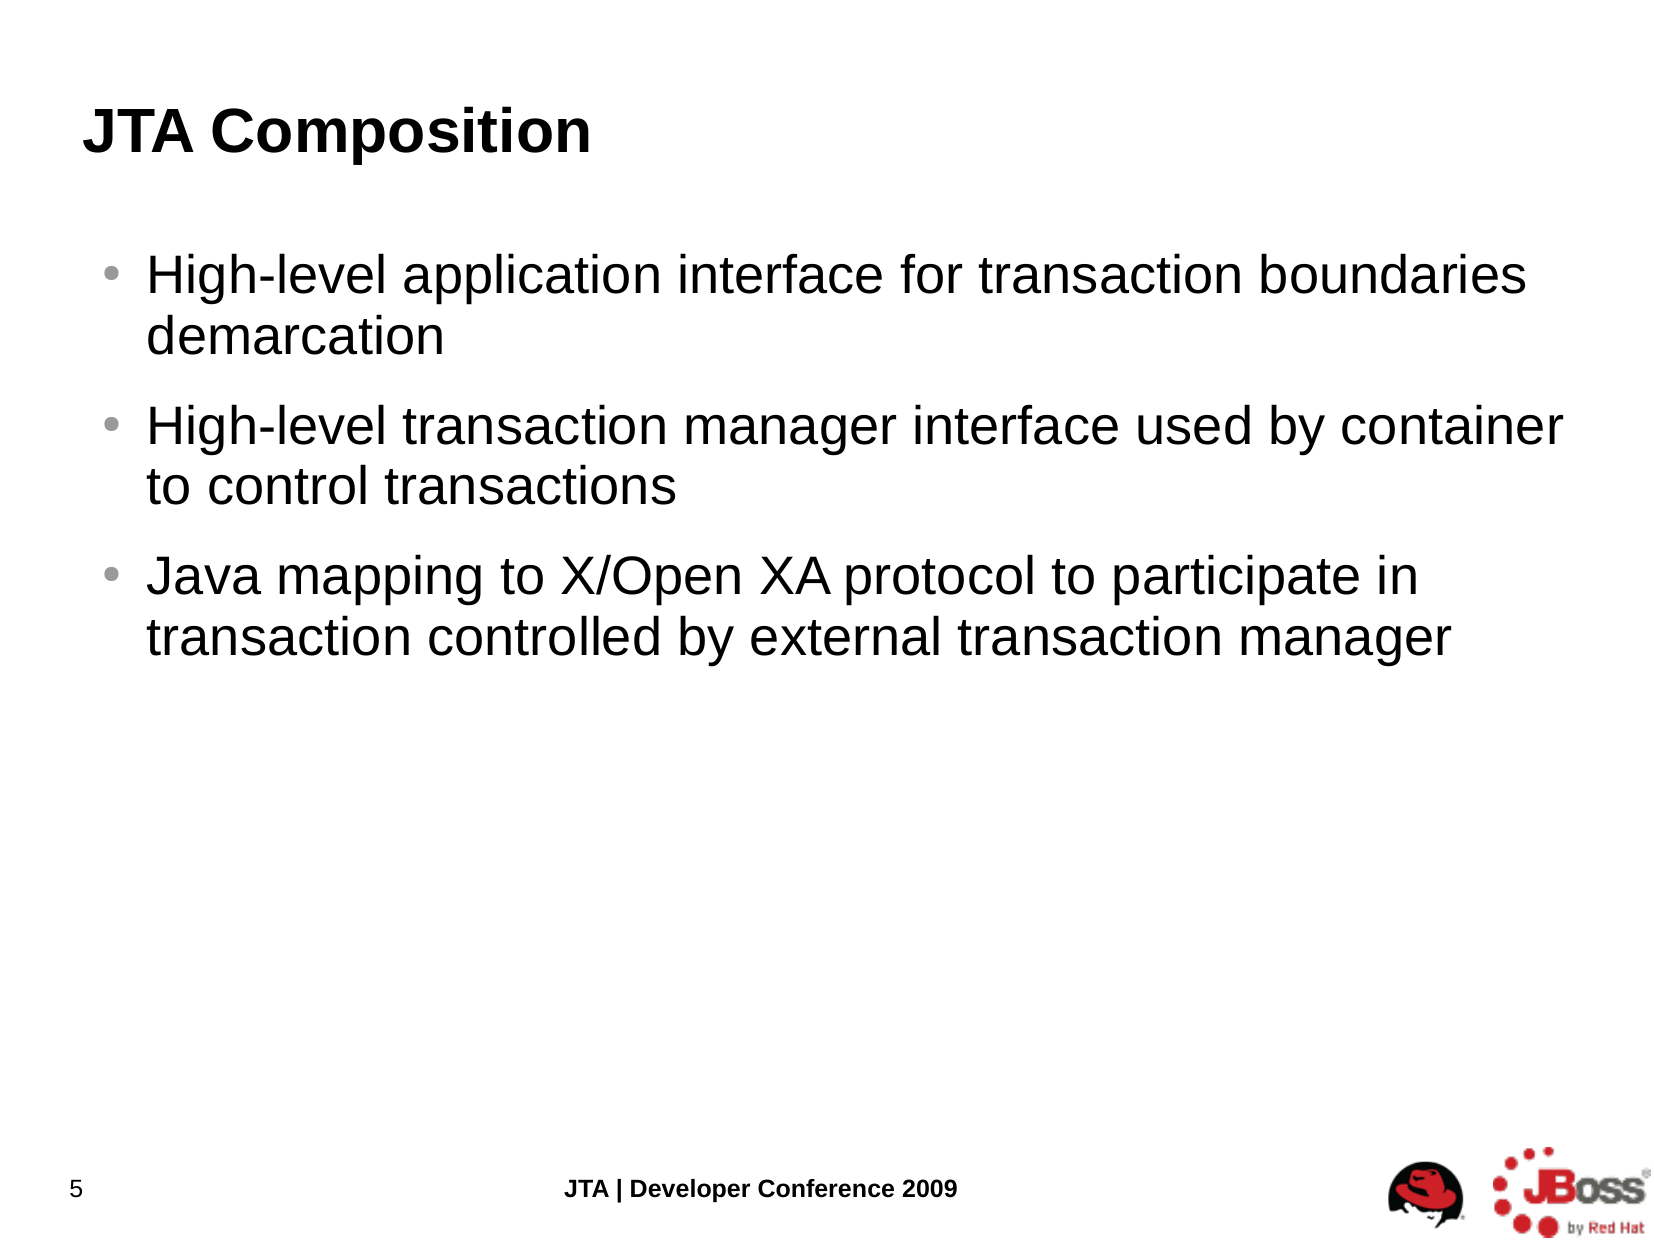

# JTA Composition
High-level application interface for transaction boundaries demarcation
High-level transaction manager interface used by container to control transactions
Java mapping to X/Open XA protocol to participate in transaction controlled by external transaction manager